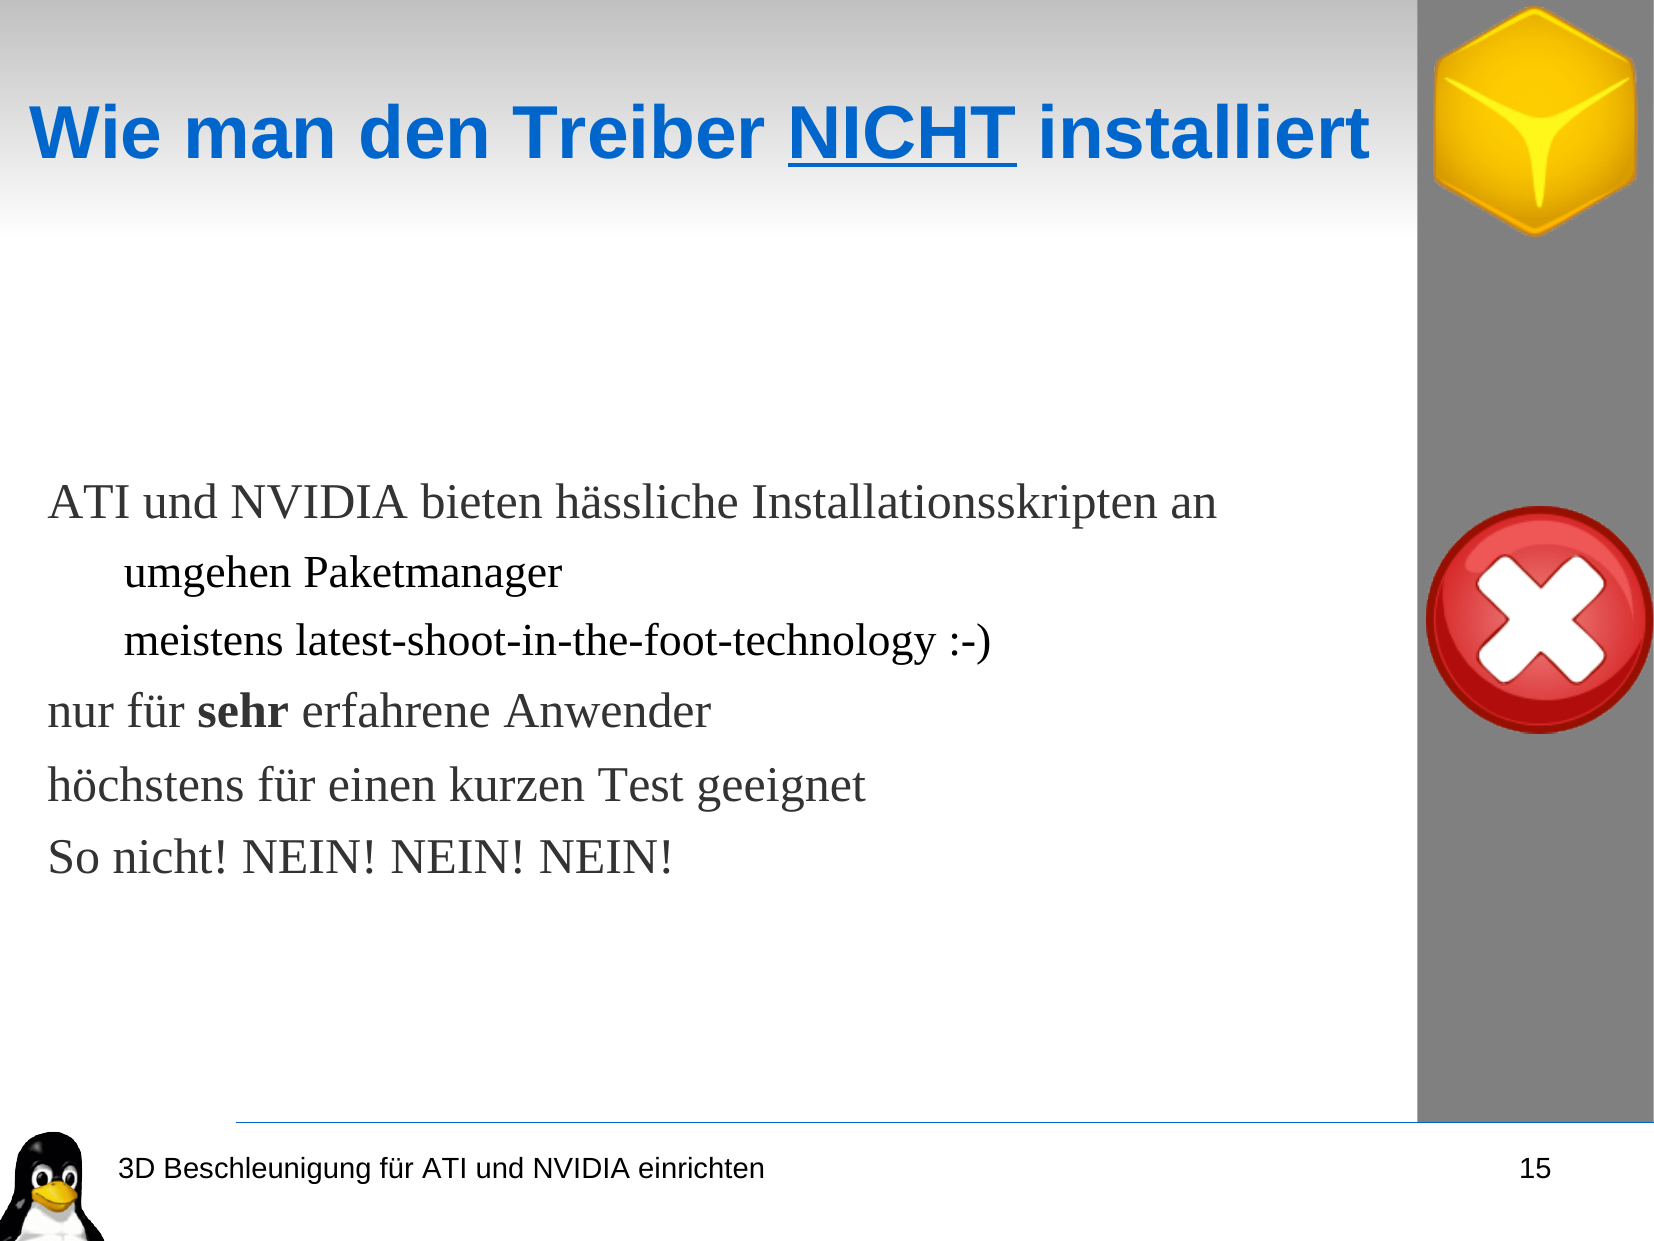

# Wie man den Treiber NICHT installiert
ATI und NVIDIA bieten hässliche Installationsskripten an
umgehen Paketmanager
meistens latest-shoot-in-the-foot-technology :-)
nur für sehr erfahrene Anwender
höchstens für einen kurzen Test geeignet
So nicht! NEIN! NEIN! NEIN!
3D Beschleunigung für ATI und NVIDIA einrichten
15